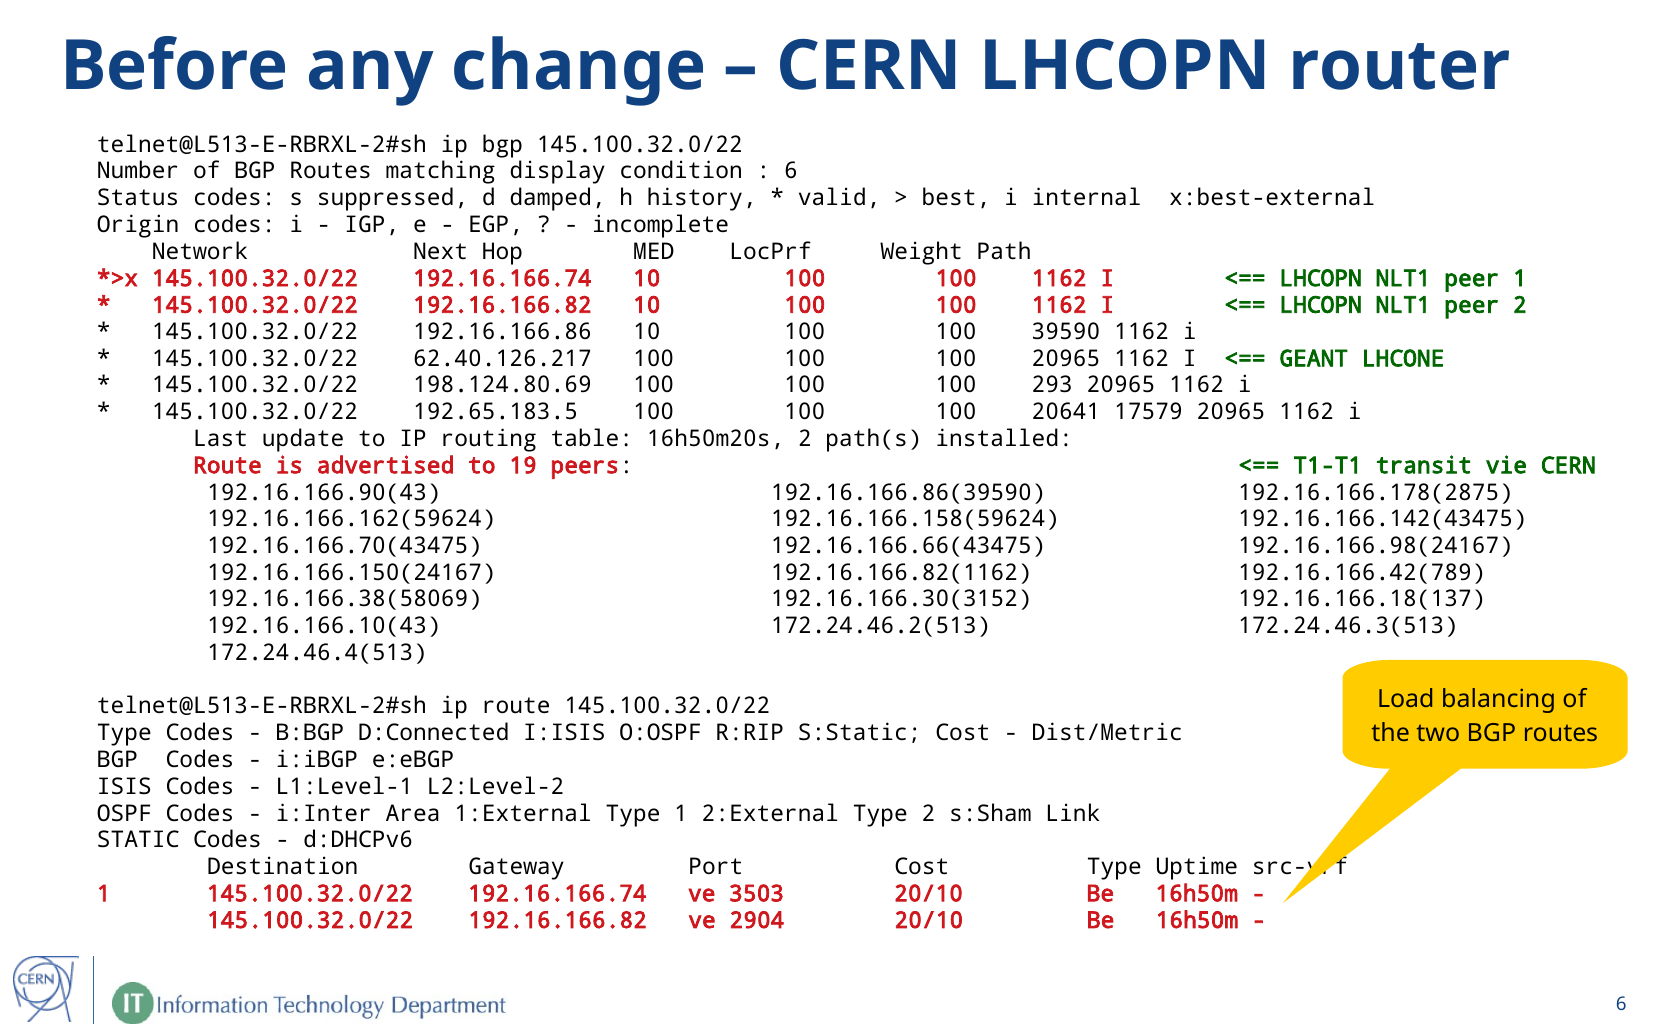

# Before any change – CERN LHCOPN router
telnet@L513-E-RBRXL-2#sh ip bgp 145.100.32.0/22
Number of BGP Routes matching display condition : 6
Status codes: s suppressed, d damped, h history, * valid, > best, i internal x:best-external
Origin codes: i - IGP, e - EGP, ? - incomplete
 Network Next Hop MED LocPrf Weight Path
*>x 145.100.32.0/22 192.16.166.74 10 100 100 1162 I <== LHCOPN NLT1 peer 1
* 145.100.32.0/22 192.16.166.82 10 100 100 1162 I <== LHCOPN NLT1 peer 2
* 145.100.32.0/22 192.16.166.86 10 100 100 39590 1162 i
* 145.100.32.0/22 62.40.126.217 100 100 100 20965 1162 I <== GEANT LHCONE
* 145.100.32.0/22 198.124.80.69 100 100 100 293 20965 1162 i
* 145.100.32.0/22 192.65.183.5 100 100 100 20641 17579 20965 1162 i
 Last update to IP routing table: 16h50m20s, 2 path(s) installed:
 Route is advertised to 19 peers: <== T1-T1 transit vie CERN
 192.16.166.90(43) 192.16.166.86(39590) 192.16.166.178(2875)
 192.16.166.162(59624) 192.16.166.158(59624) 192.16.166.142(43475)
 192.16.166.70(43475) 192.16.166.66(43475) 192.16.166.98(24167)
 192.16.166.150(24167) 192.16.166.82(1162) 192.16.166.42(789)
 192.16.166.38(58069) 192.16.166.30(3152) 192.16.166.18(137)
 192.16.166.10(43) 172.24.46.2(513) 172.24.46.3(513)
 172.24.46.4(513)
telnet@L513-E-RBRXL-2#sh ip route 145.100.32.0/22
Type Codes - B:BGP D:Connected I:ISIS O:OSPF R:RIP S:Static; Cost - Dist/Metric
BGP Codes - i:iBGP e:eBGP
ISIS Codes - L1:Level-1 L2:Level-2
OSPF Codes - i:Inter Area 1:External Type 1 2:External Type 2 s:Sham Link
STATIC Codes - d:DHCPv6
 Destination Gateway Port Cost Type Uptime src-vrf
1 145.100.32.0/22 192.16.166.74 ve 3503 20/10 Be 16h50m -
 145.100.32.0/22 192.16.166.82 ve 2904 20/10 Be 16h50m -
Load balancing of
the two BGP routes